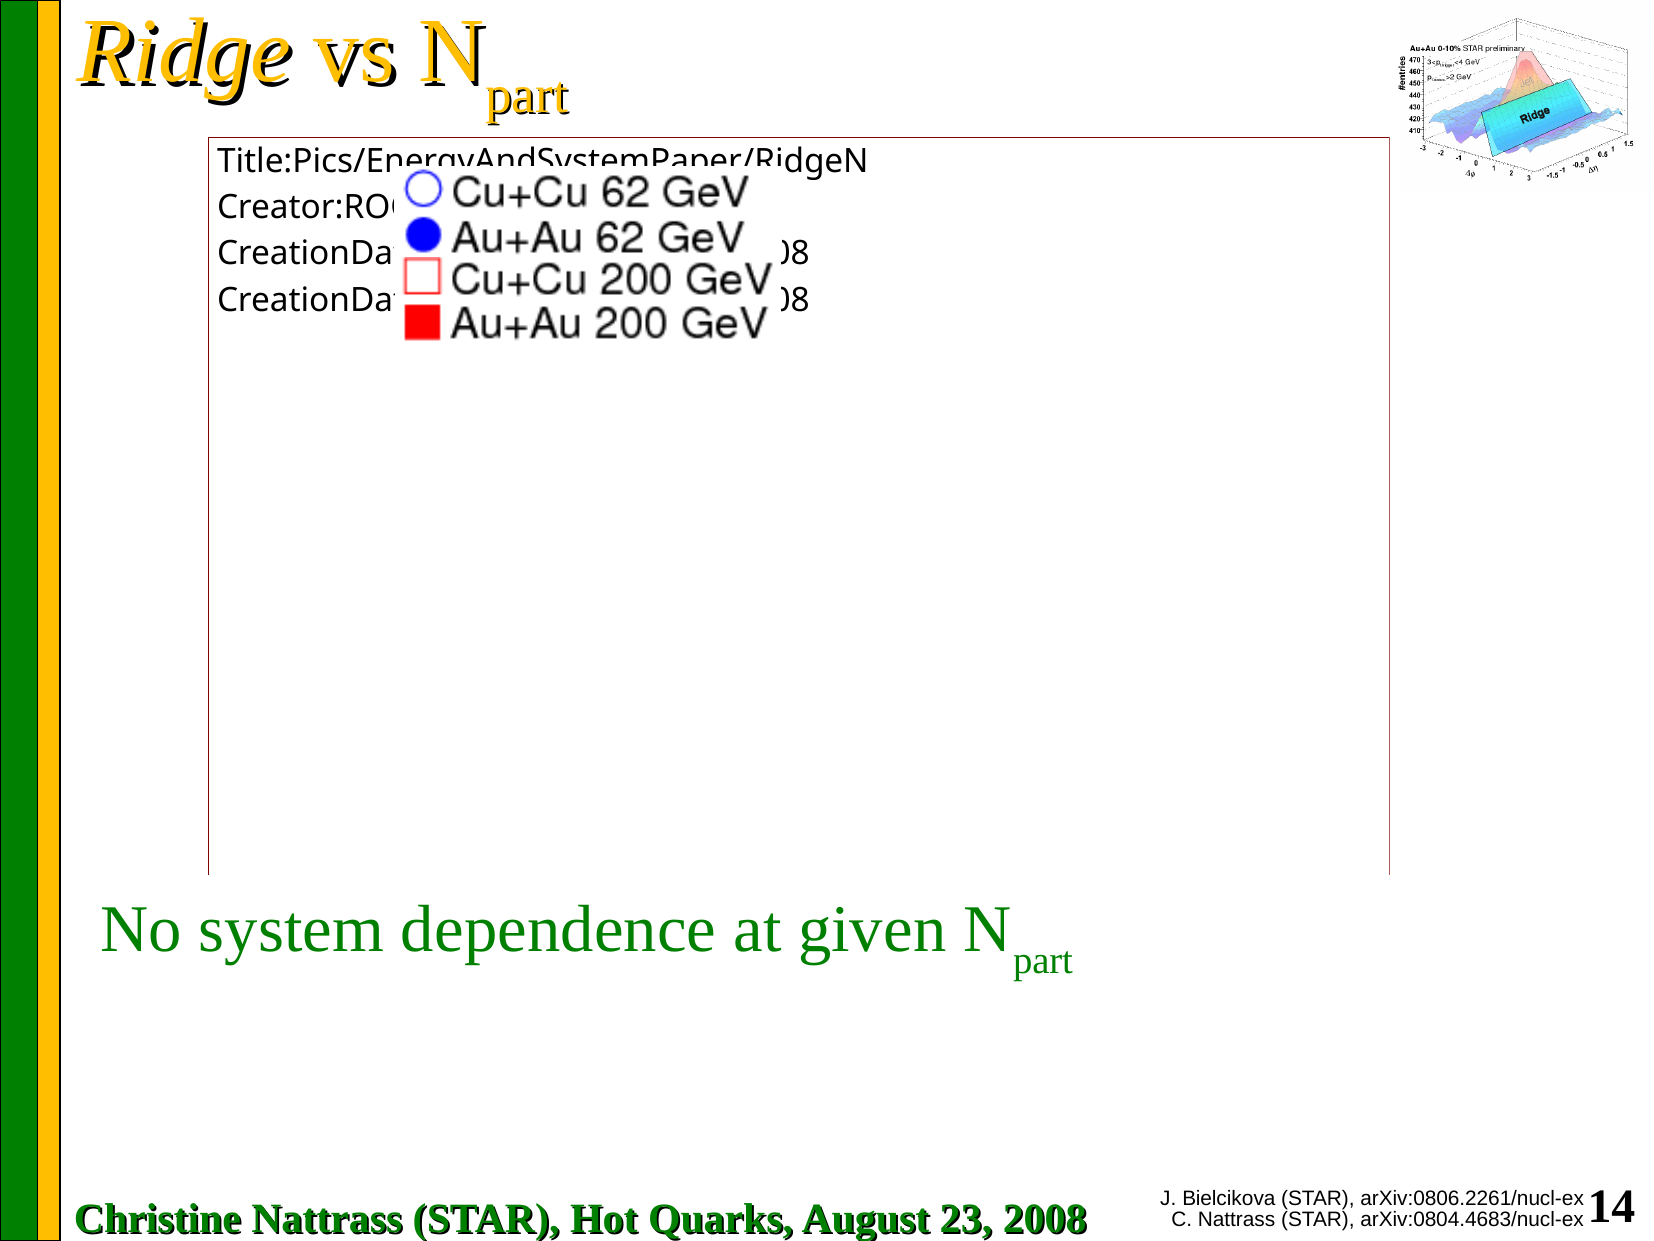

# Ridge vs Npart
No system dependence at given Npart
14
J. Bielcikova (STAR), arXiv:0806.2261/nucl-ex
C. Nattrass (STAR), arXiv:0804.4683/nucl-ex